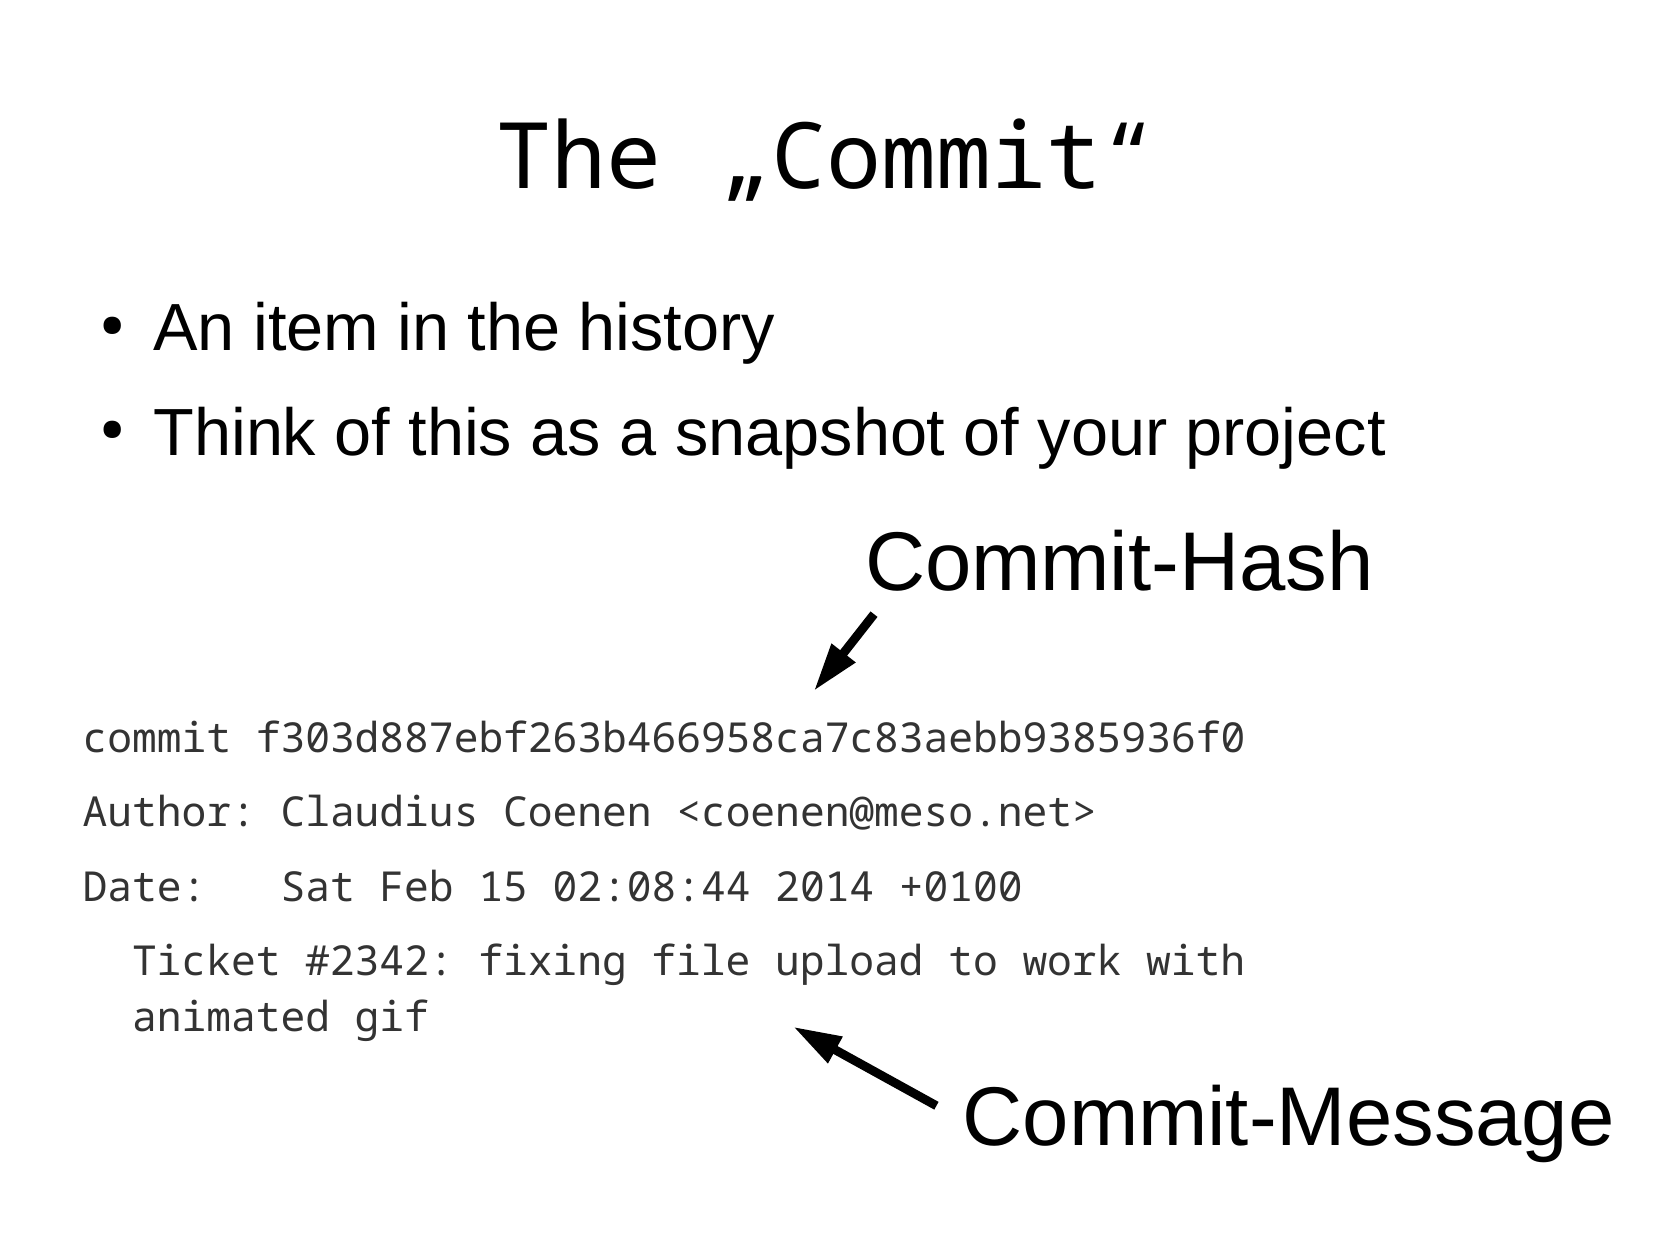

# The „Commit“
An item in the history
Think of this as a snapshot of your project
Commit-Hash
commit f303d887ebf263b466958ca7c83aebb9385936f0
Author: Claudius Coenen <coenen@meso.net>
Date: Sat Feb 15 02:08:44 2014 +0100
 Ticket #2342: fixing file upload to work with
 animated gif
Commit-Message